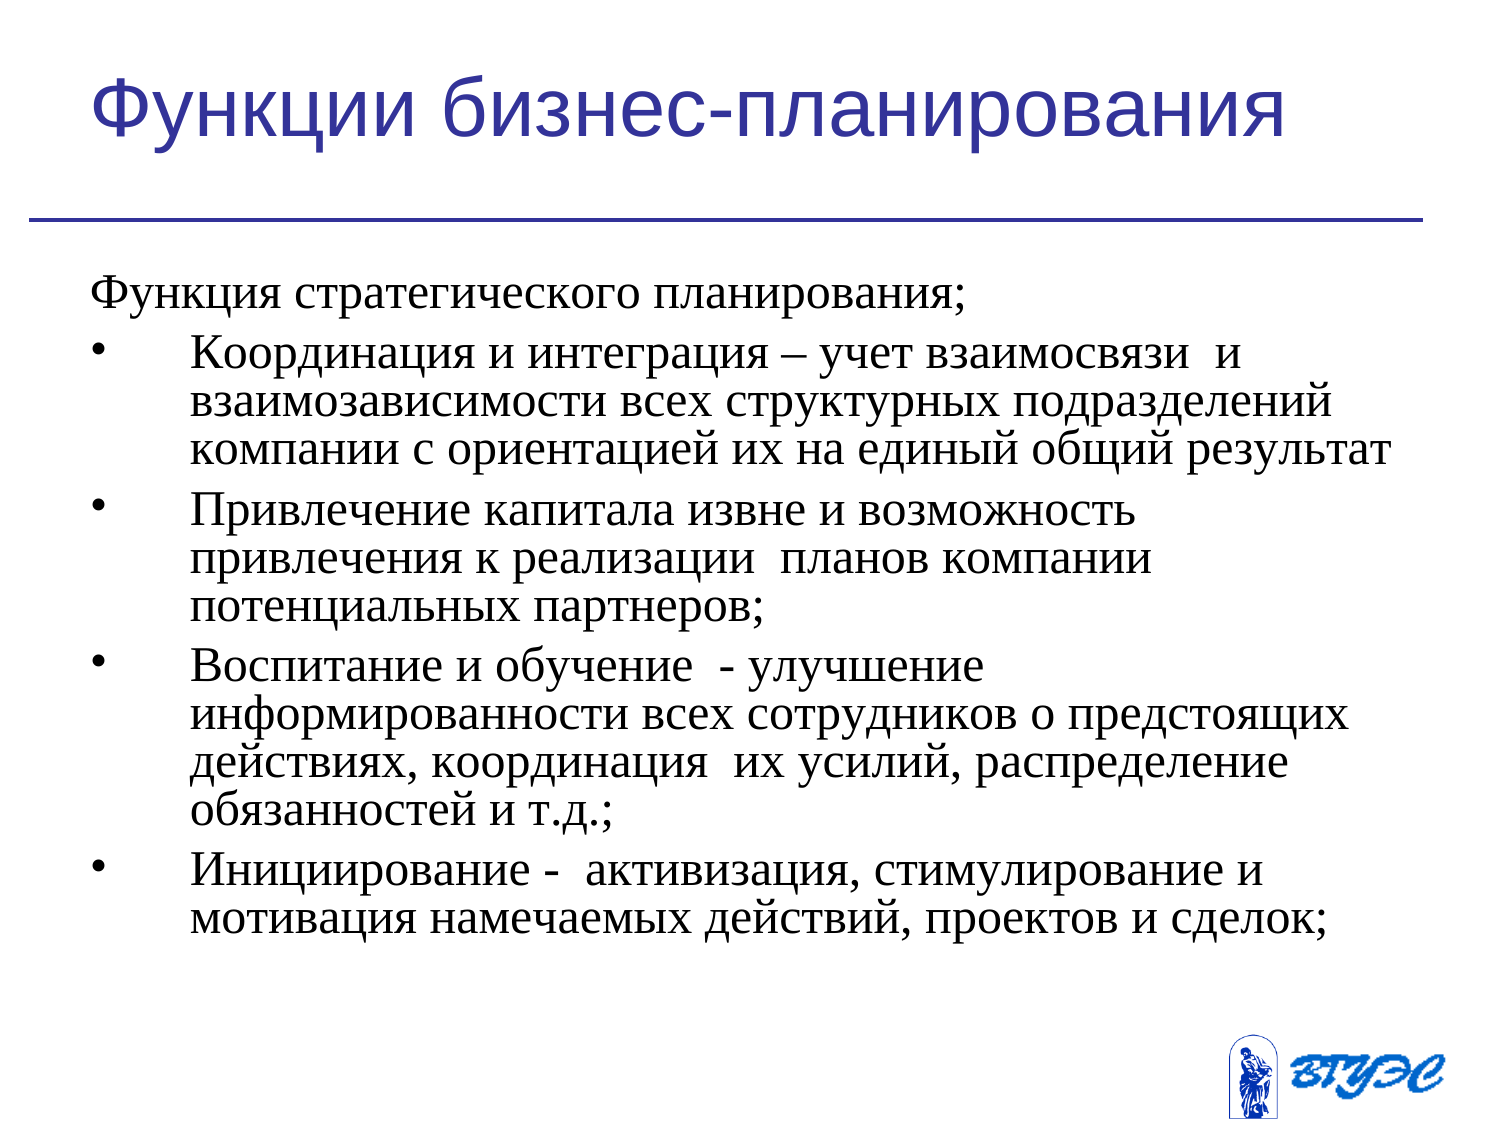

# Функции бизнес-планирования
Функция стратегического планирования;
Координация и интеграция – учет взаимосвязи и взаимозависимости всех структурных подразделений компании с ориентацией их на единый общий результат
Привлечение капитала извне и возможность привлечения к реализации планов компании потенциальных партнеров;
Воспитание и обучение - улучшение информированности всех сотрудников о предстоящих действиях, координация их усилий, распределение обязанностей и т.д.;
Инициирование - активизация, стимулирование и мотивация намечаемых действий, проектов и сделок;